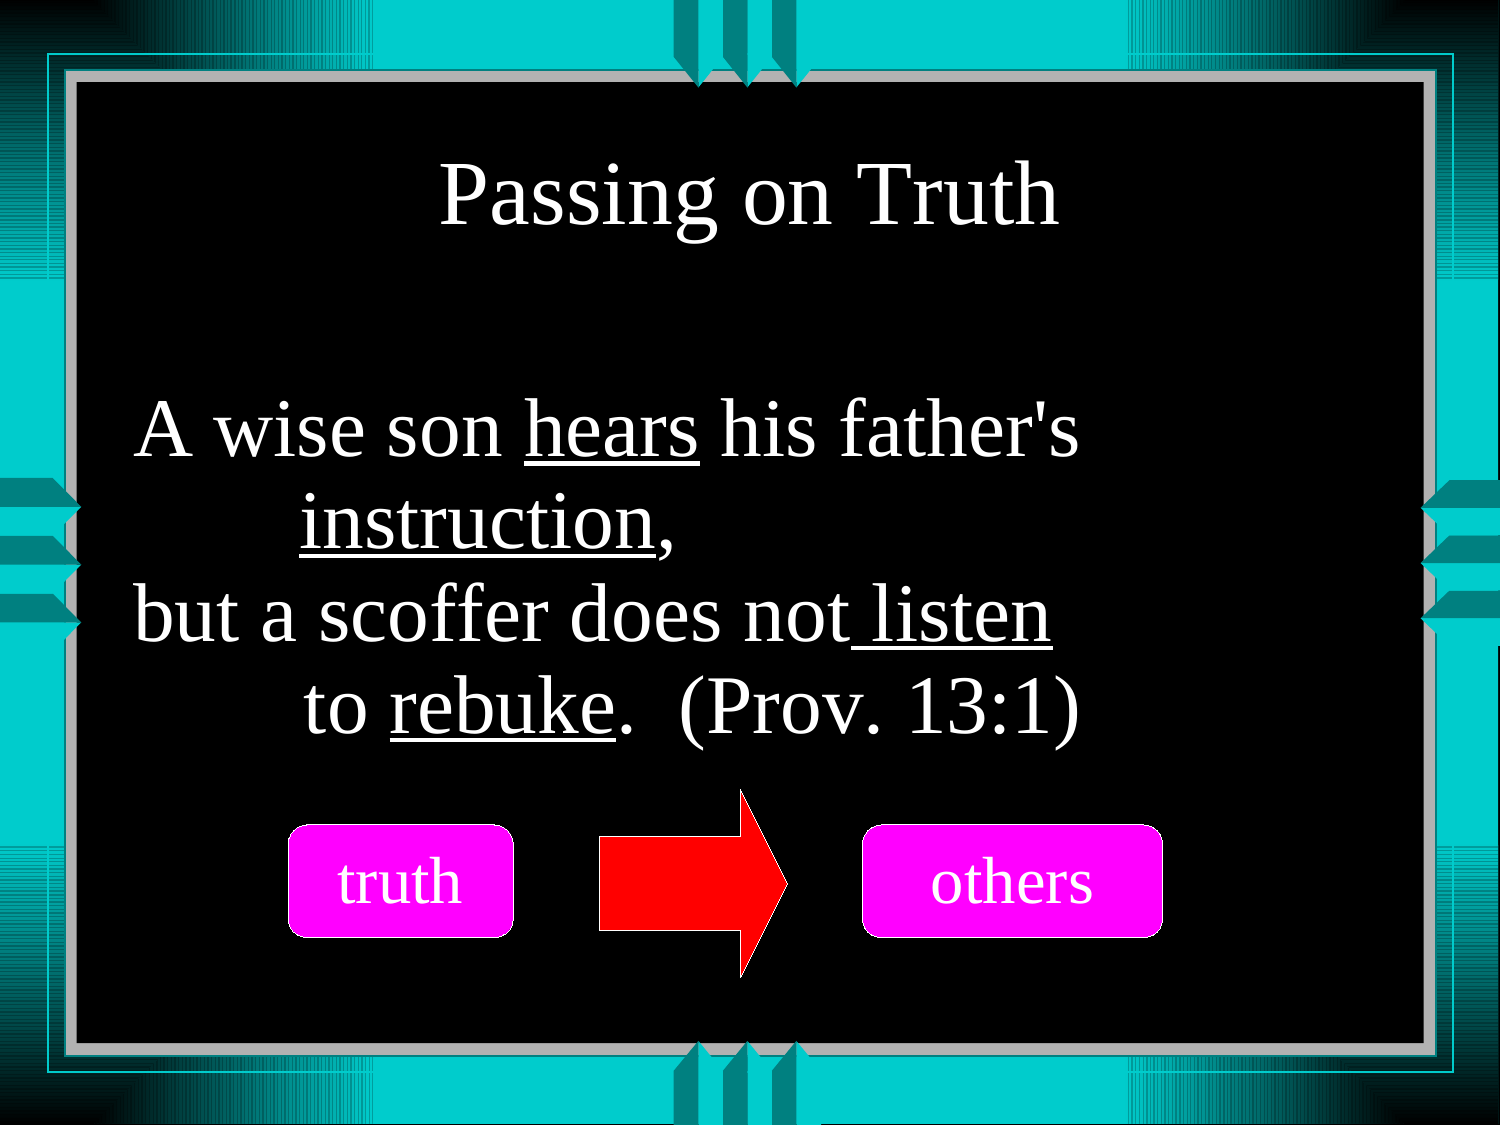

# Passing on Truth
A wise son hears his father's
 instruction,
but a scoffer does not listen
	 to rebuke. (Prov. 13:1)
truth
others